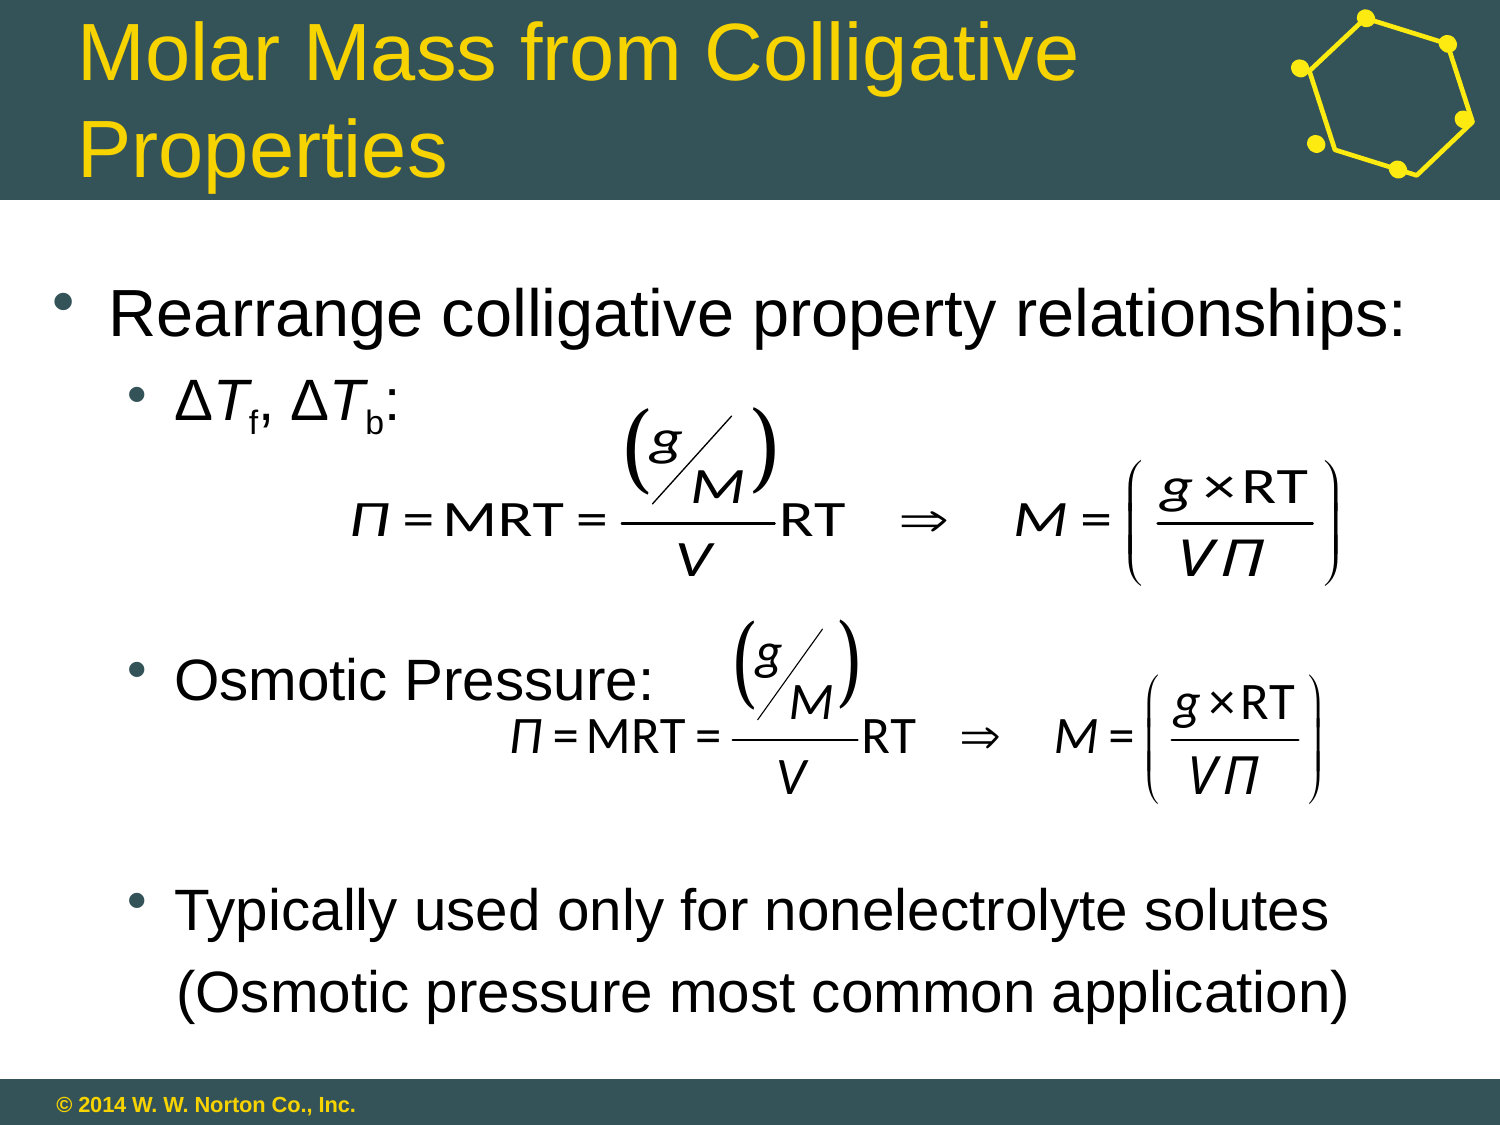

# Molar Mass from Colligative Properties
Rearrange colligative property relationships:
ΔTf, ΔTb:
Osmotic Pressure:
Typically used only for nonelectrolyte solutes
 (Osmotic pressure most common application)